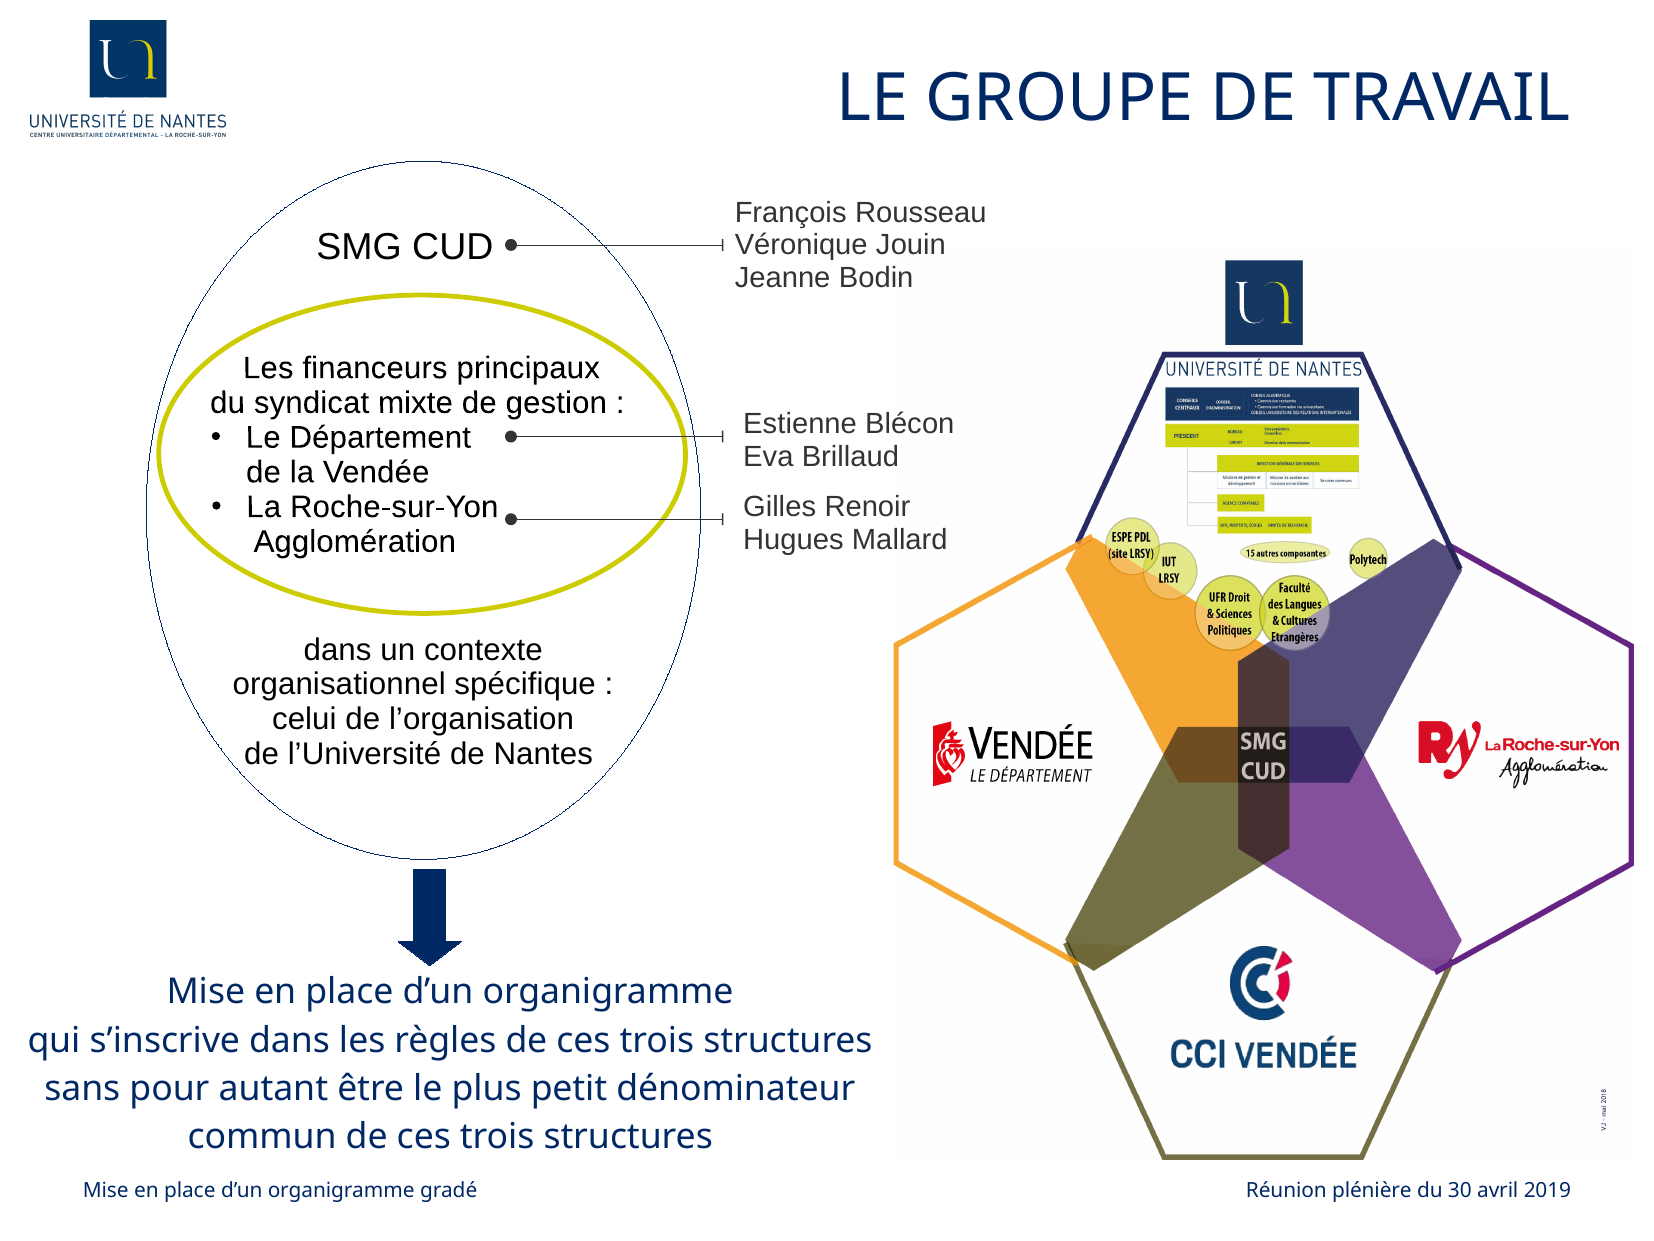

# Le groupe de travail
dans un contexte
organisationnel spécifique :
celui de l’organisation
de l’Université de Nantes
François Rousseau
Véronique Jouin
Jeanne Bodin
SMG CUD
Les financeurs principaux
du syndicat mixte de gestion :
Le Département
de la Vendée
La Roche-sur-Yon
 Agglomération
Estienne Blécon
Eva Brillaud
Gilles Renoir
Hugues Mallard
Mise en place d’un organigramme
qui s’inscrive dans les règles de ces trois structures sans pour autant être le plus petit dénominateur commun de ces trois structures